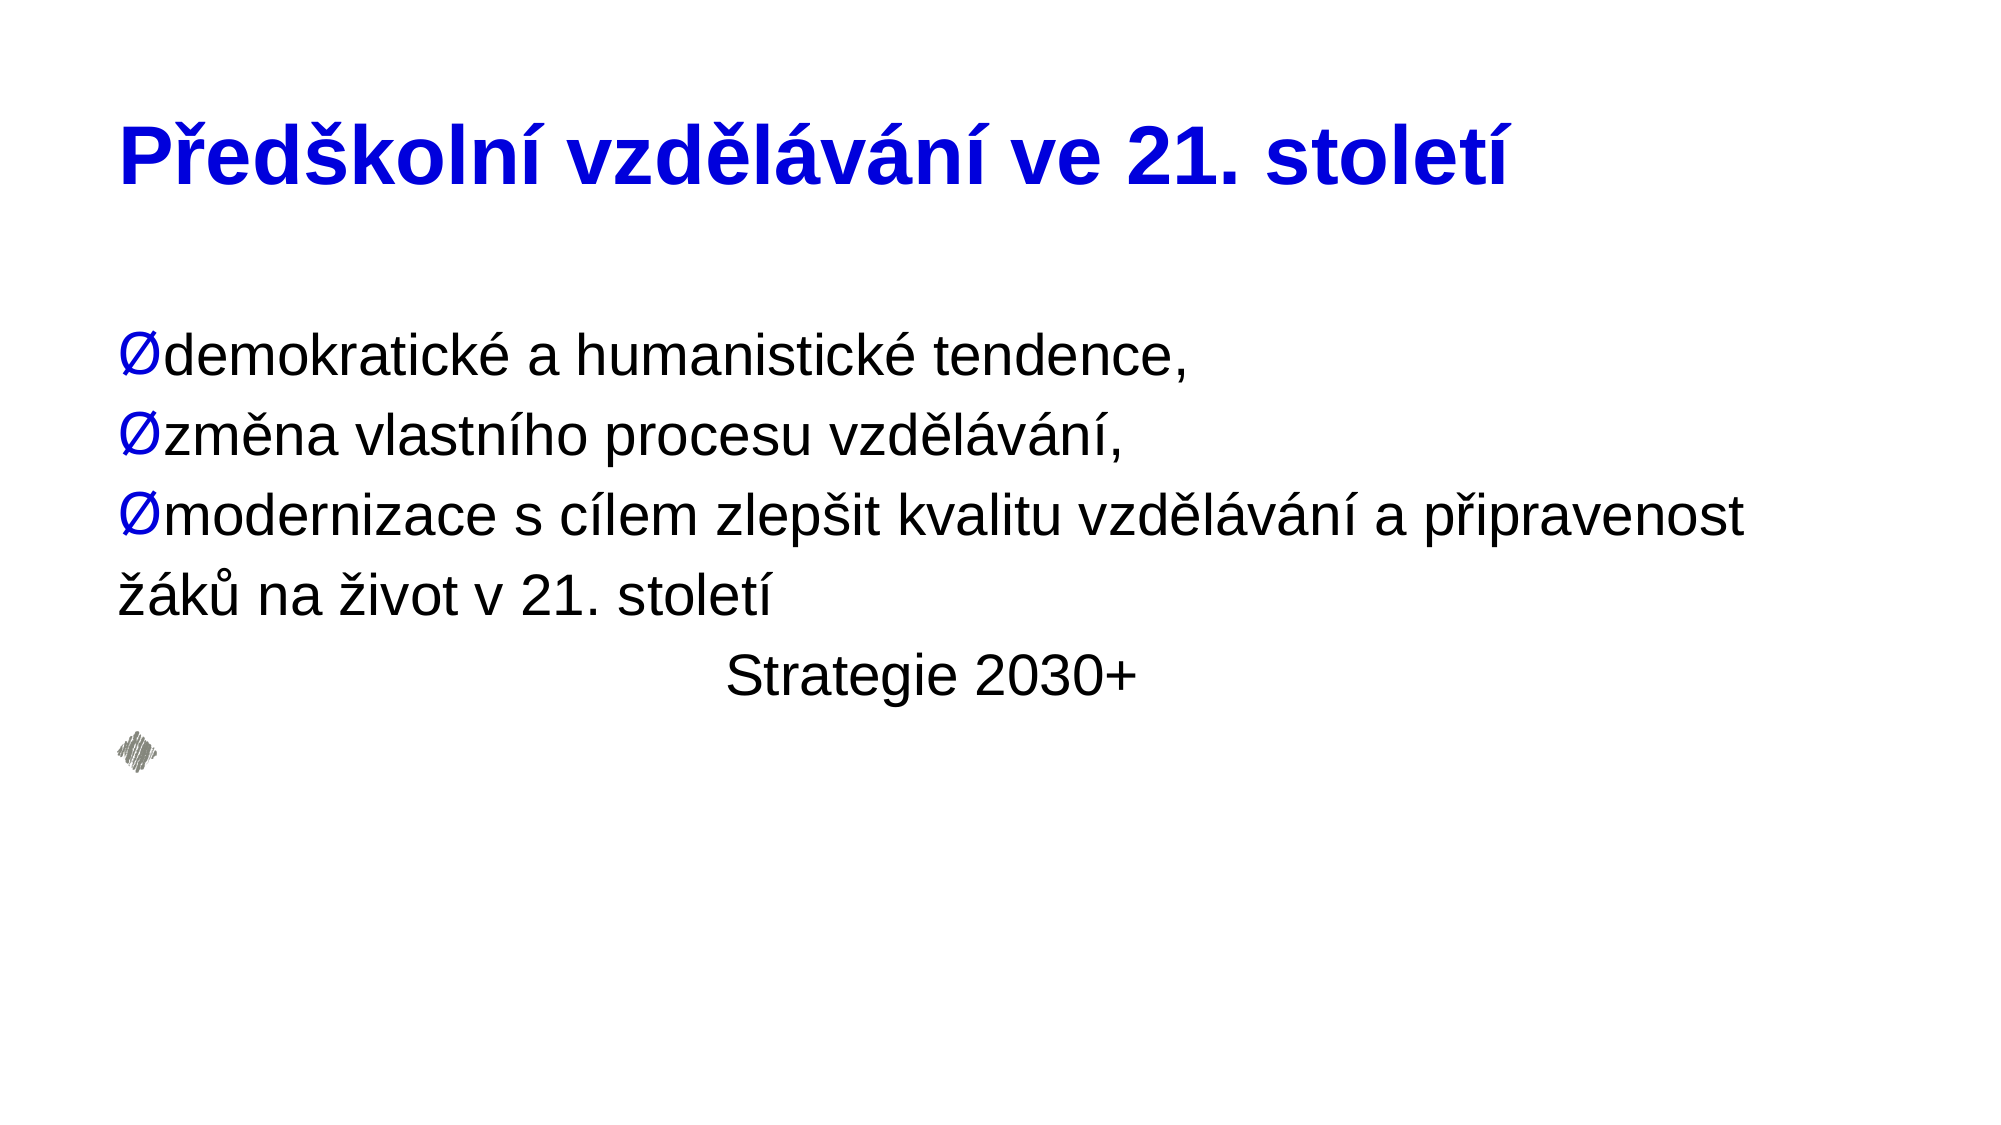

# Předškolní vzdělávání ve 21. století
demokratické a humanistické tendence,
změna vlastního procesu vzdělávání,
modernizace s cílem zlepšit kvalitu vzdělávání a připravenost žáků na život v 21. století
Strategie 2030+